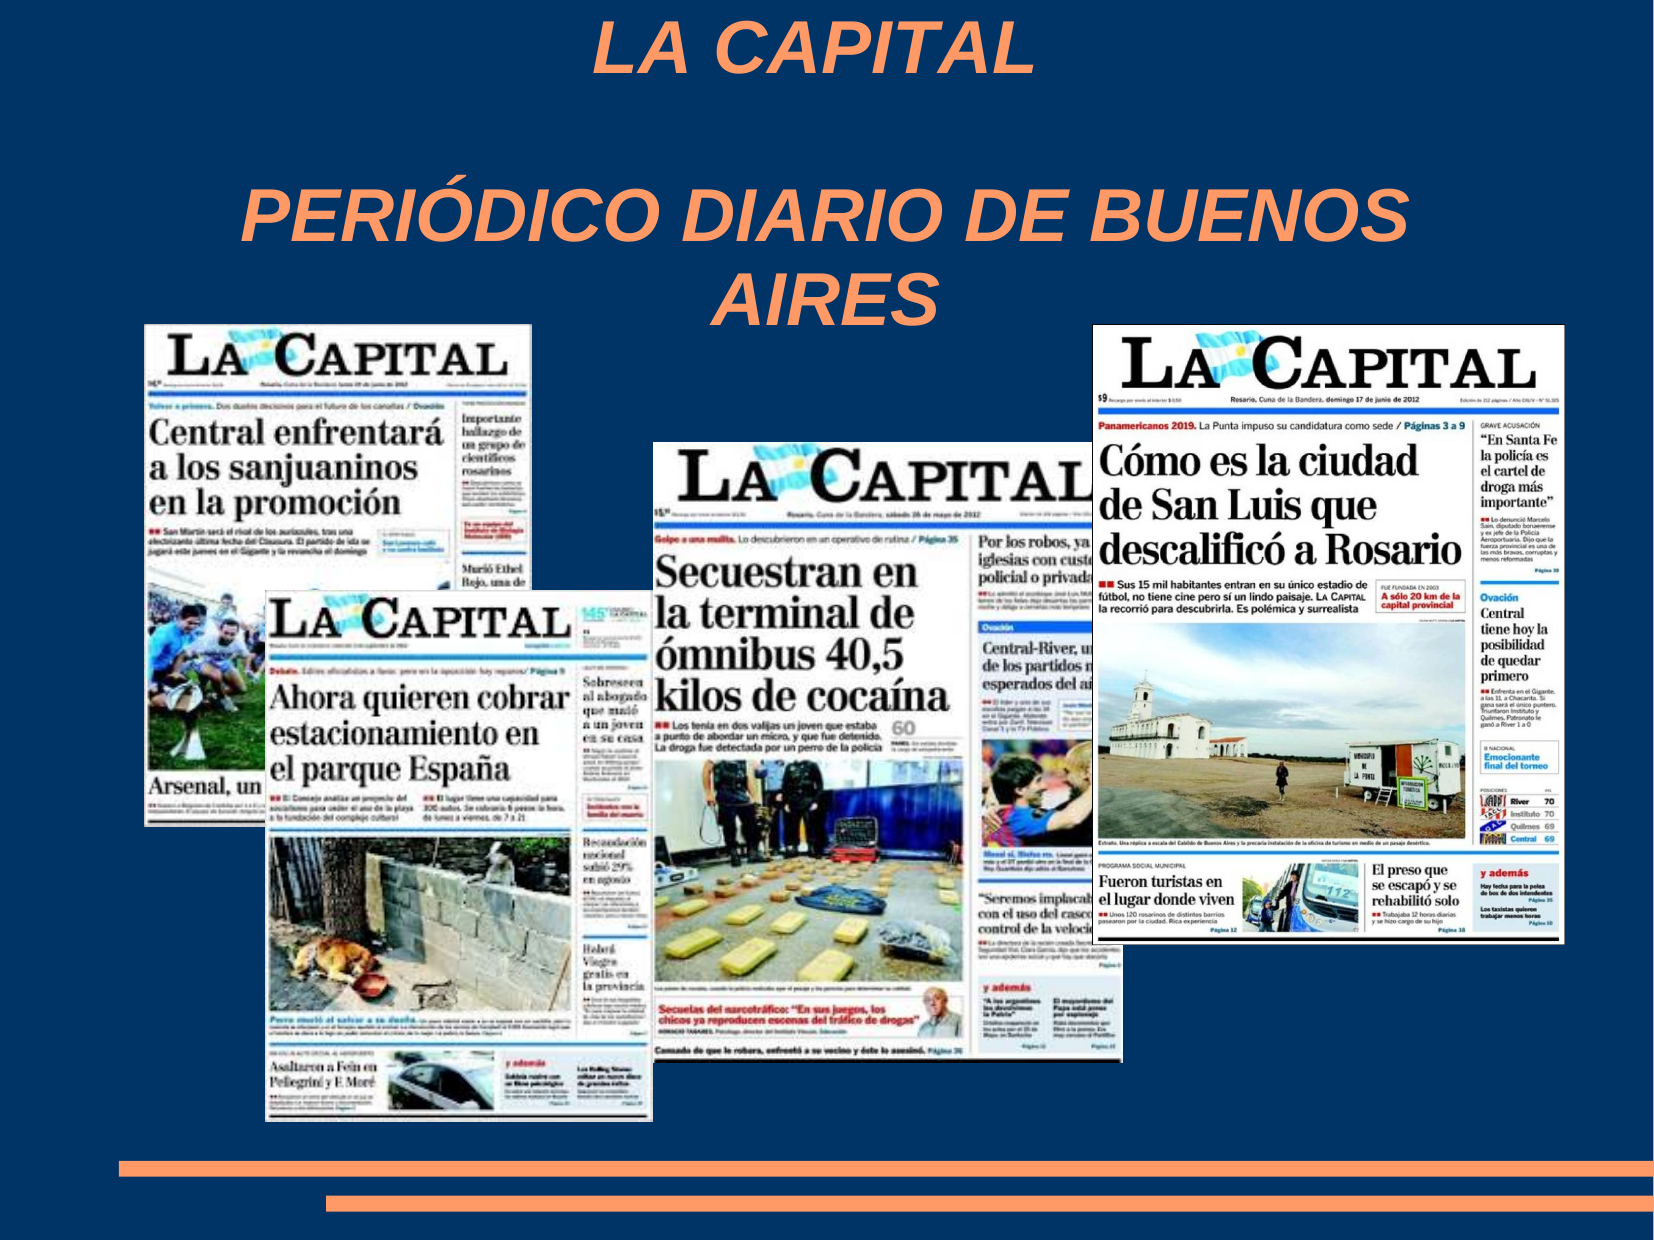

# LA CAPITAL PERIÓDICO DIARIO DE BUENOS AIRES